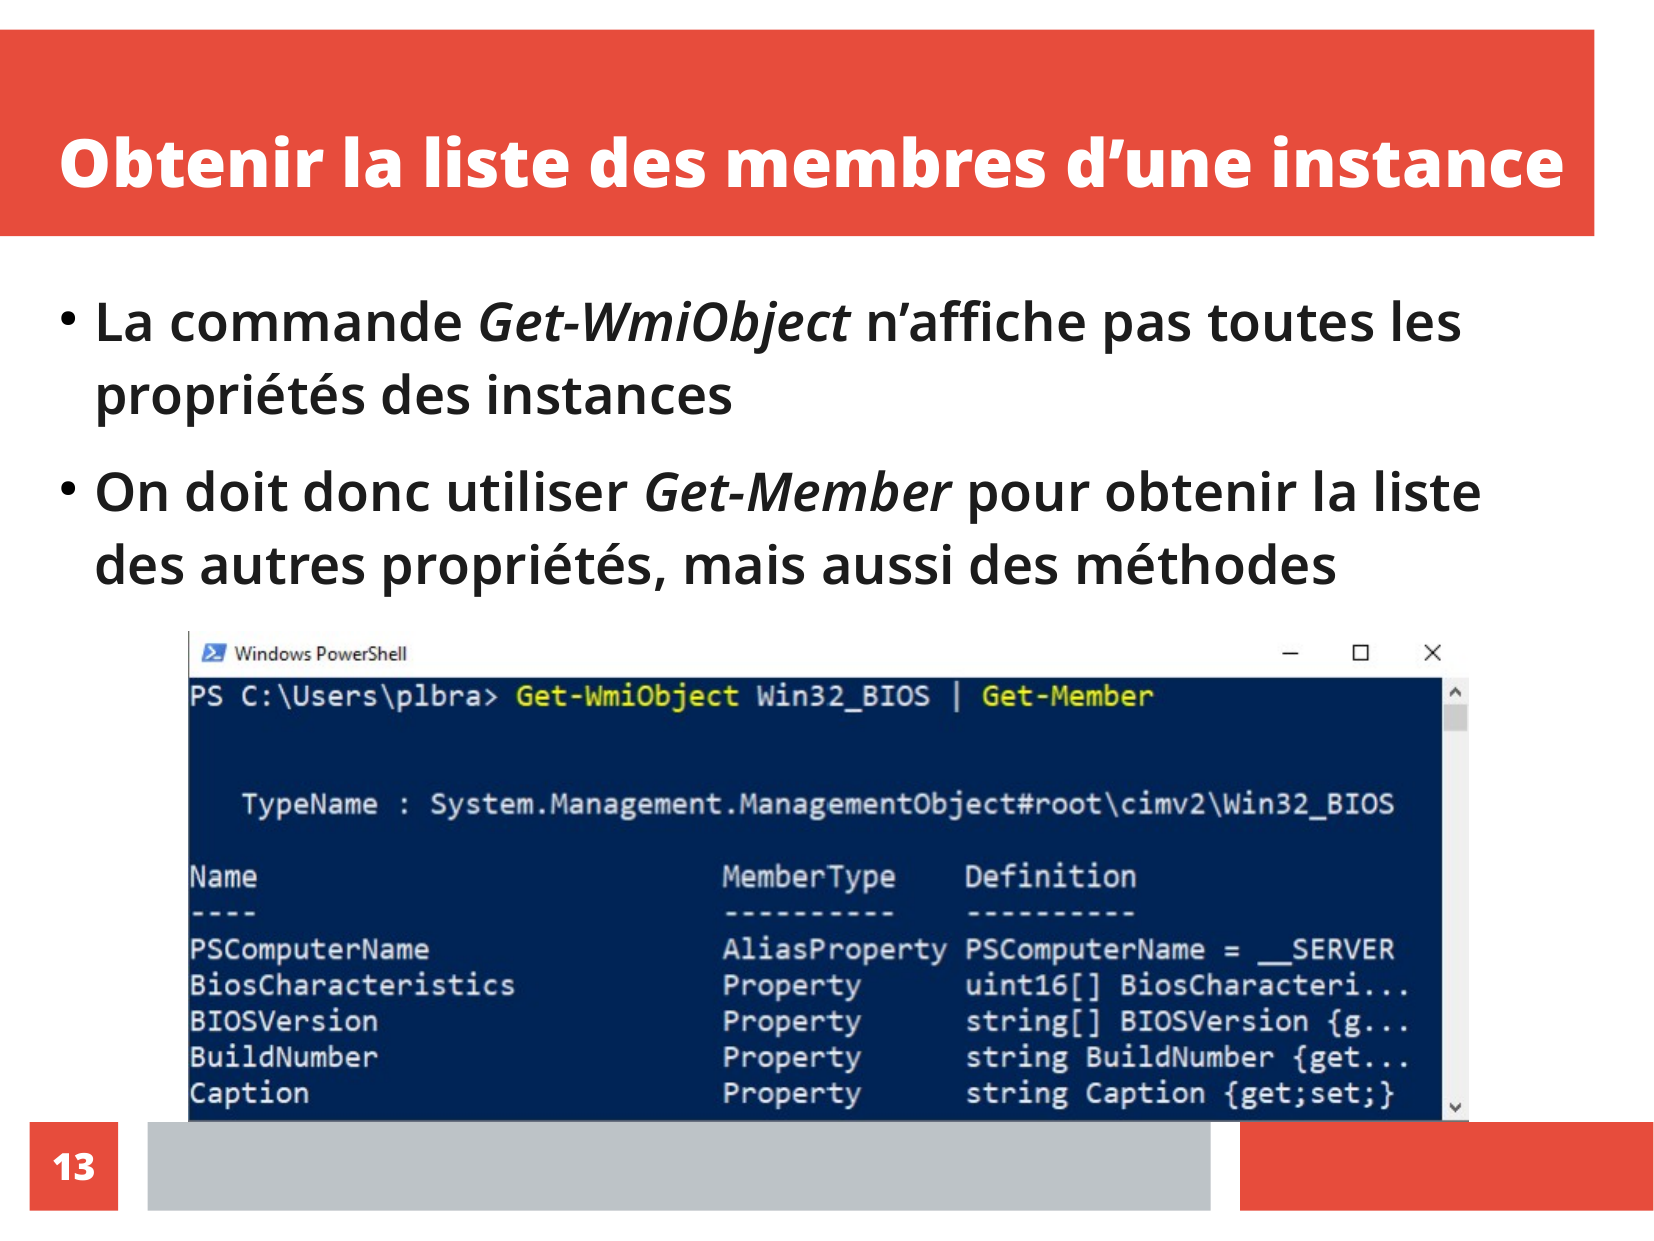

# Obtenir la liste des membres d’une instance
La commande Get-WmiObject n’affiche pas toutes les propriétés des instances
On doit donc utiliser Get-Member pour obtenir la liste des autres propriétés, mais aussi des méthodes
13